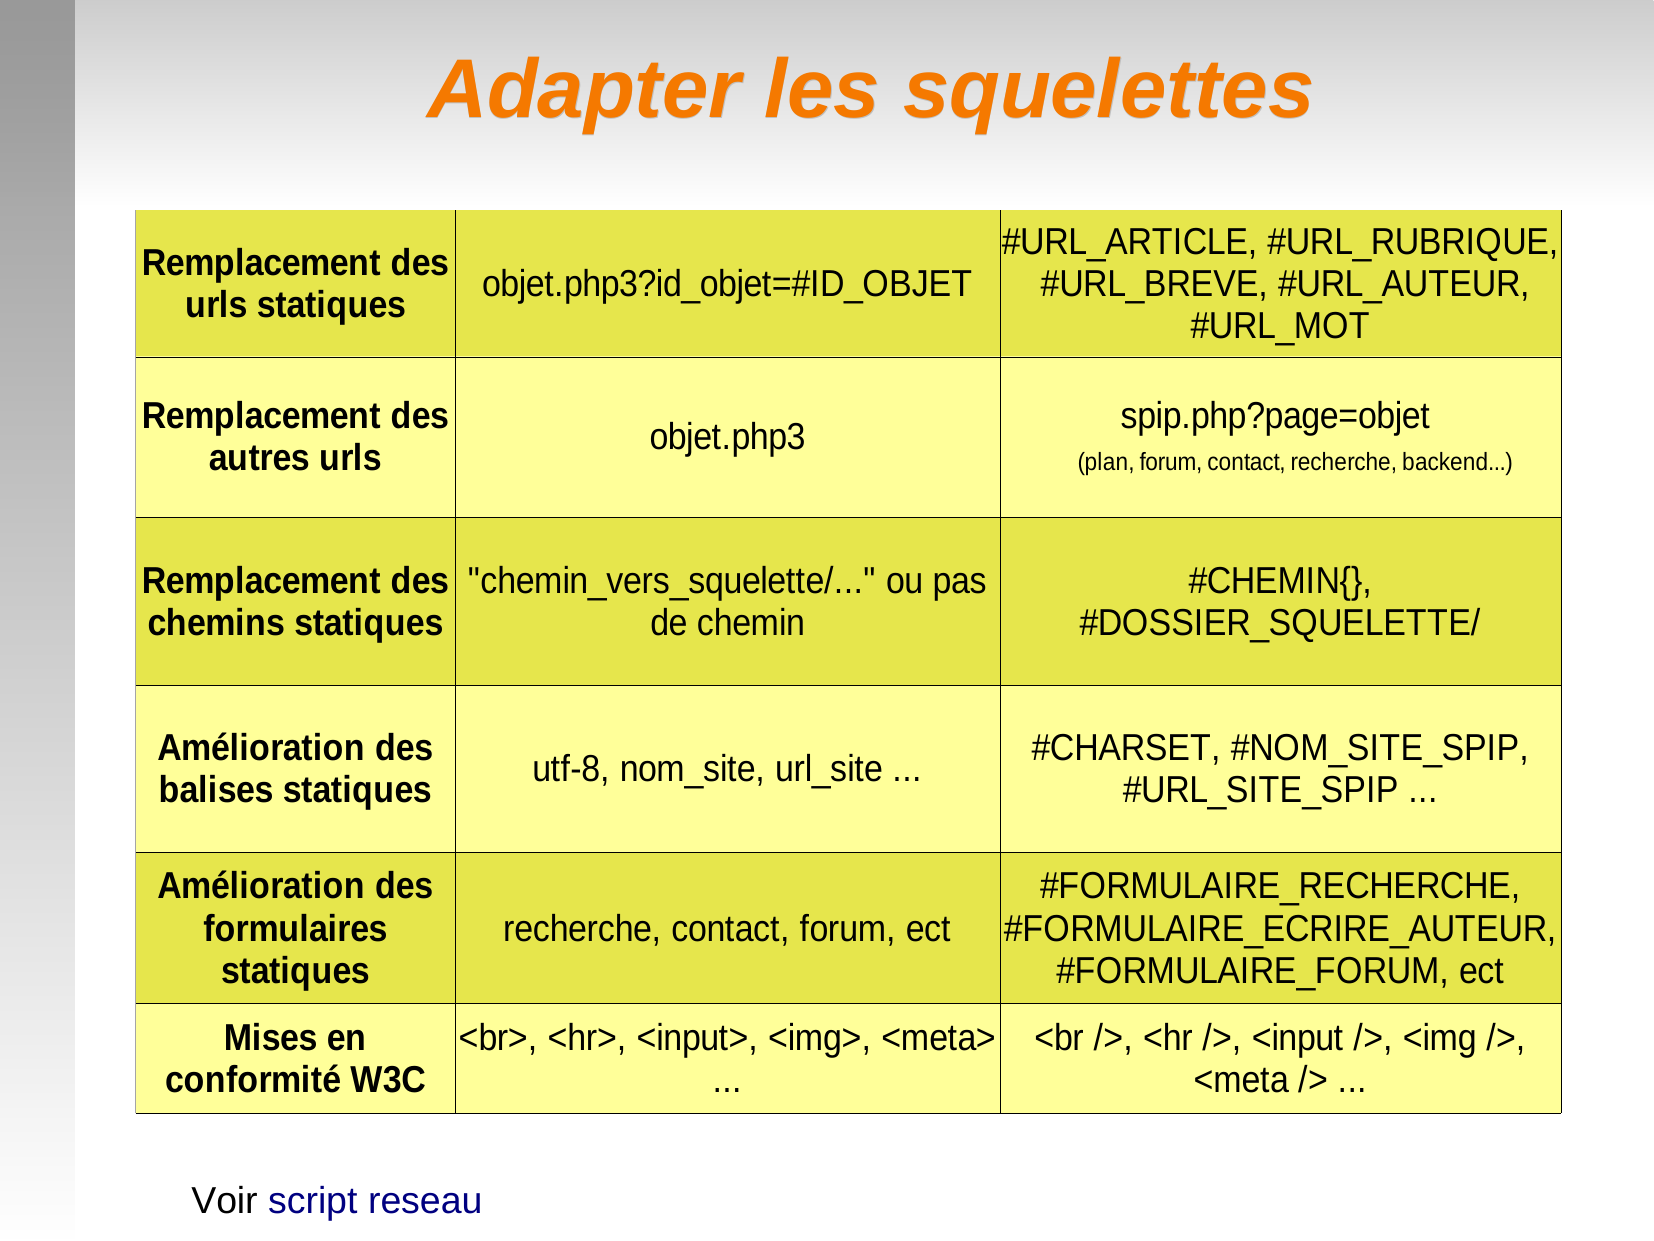

# Adapter les squelettes
Voir script reseau